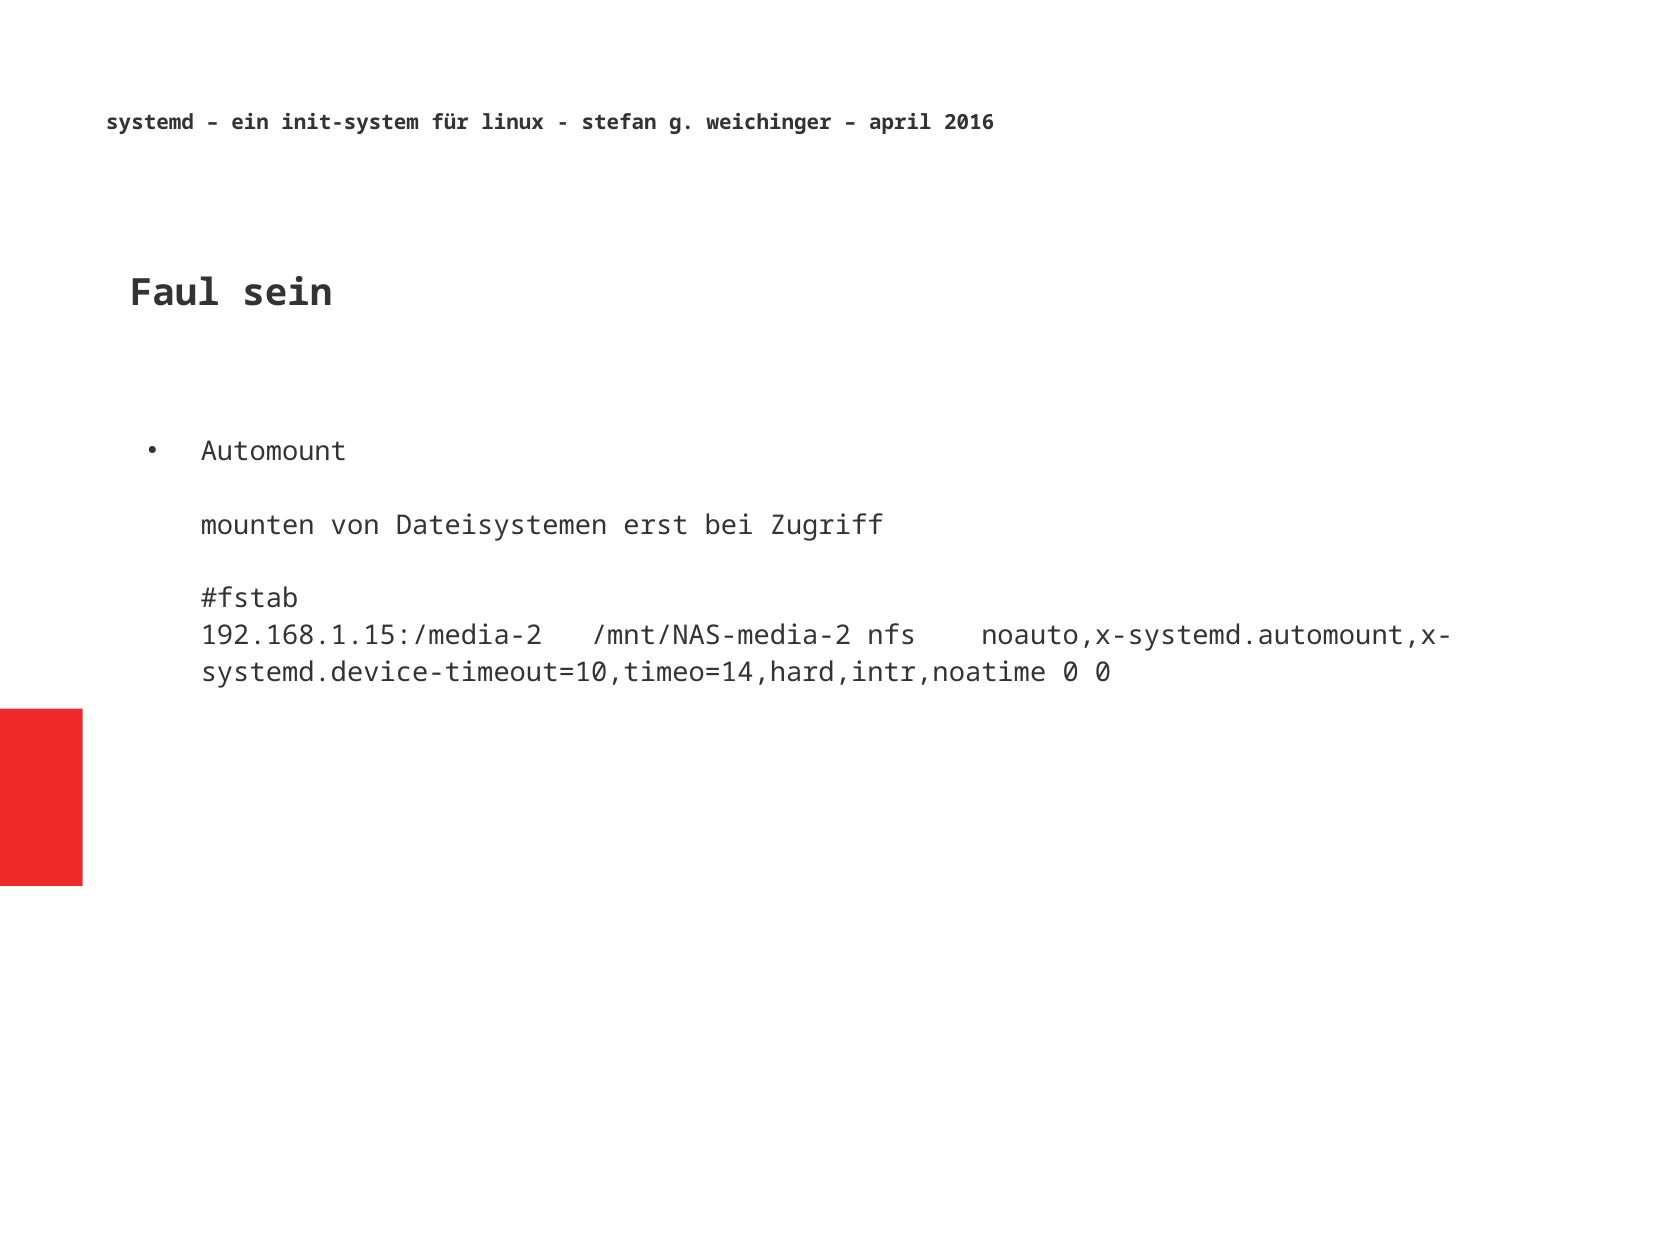

# systemd – ein init-system für linux - stefan g. weichinger – april 2016
Faul sein
Automount
mounten von Dateisystemen erst bei Zugriff
#fstab
192.168.1.15:/media-2 /mnt/NAS-media-2 nfs noauto,x-systemd.automount,x-systemd.device-timeout=10,timeo=14,hard,intr,noatime 0 0